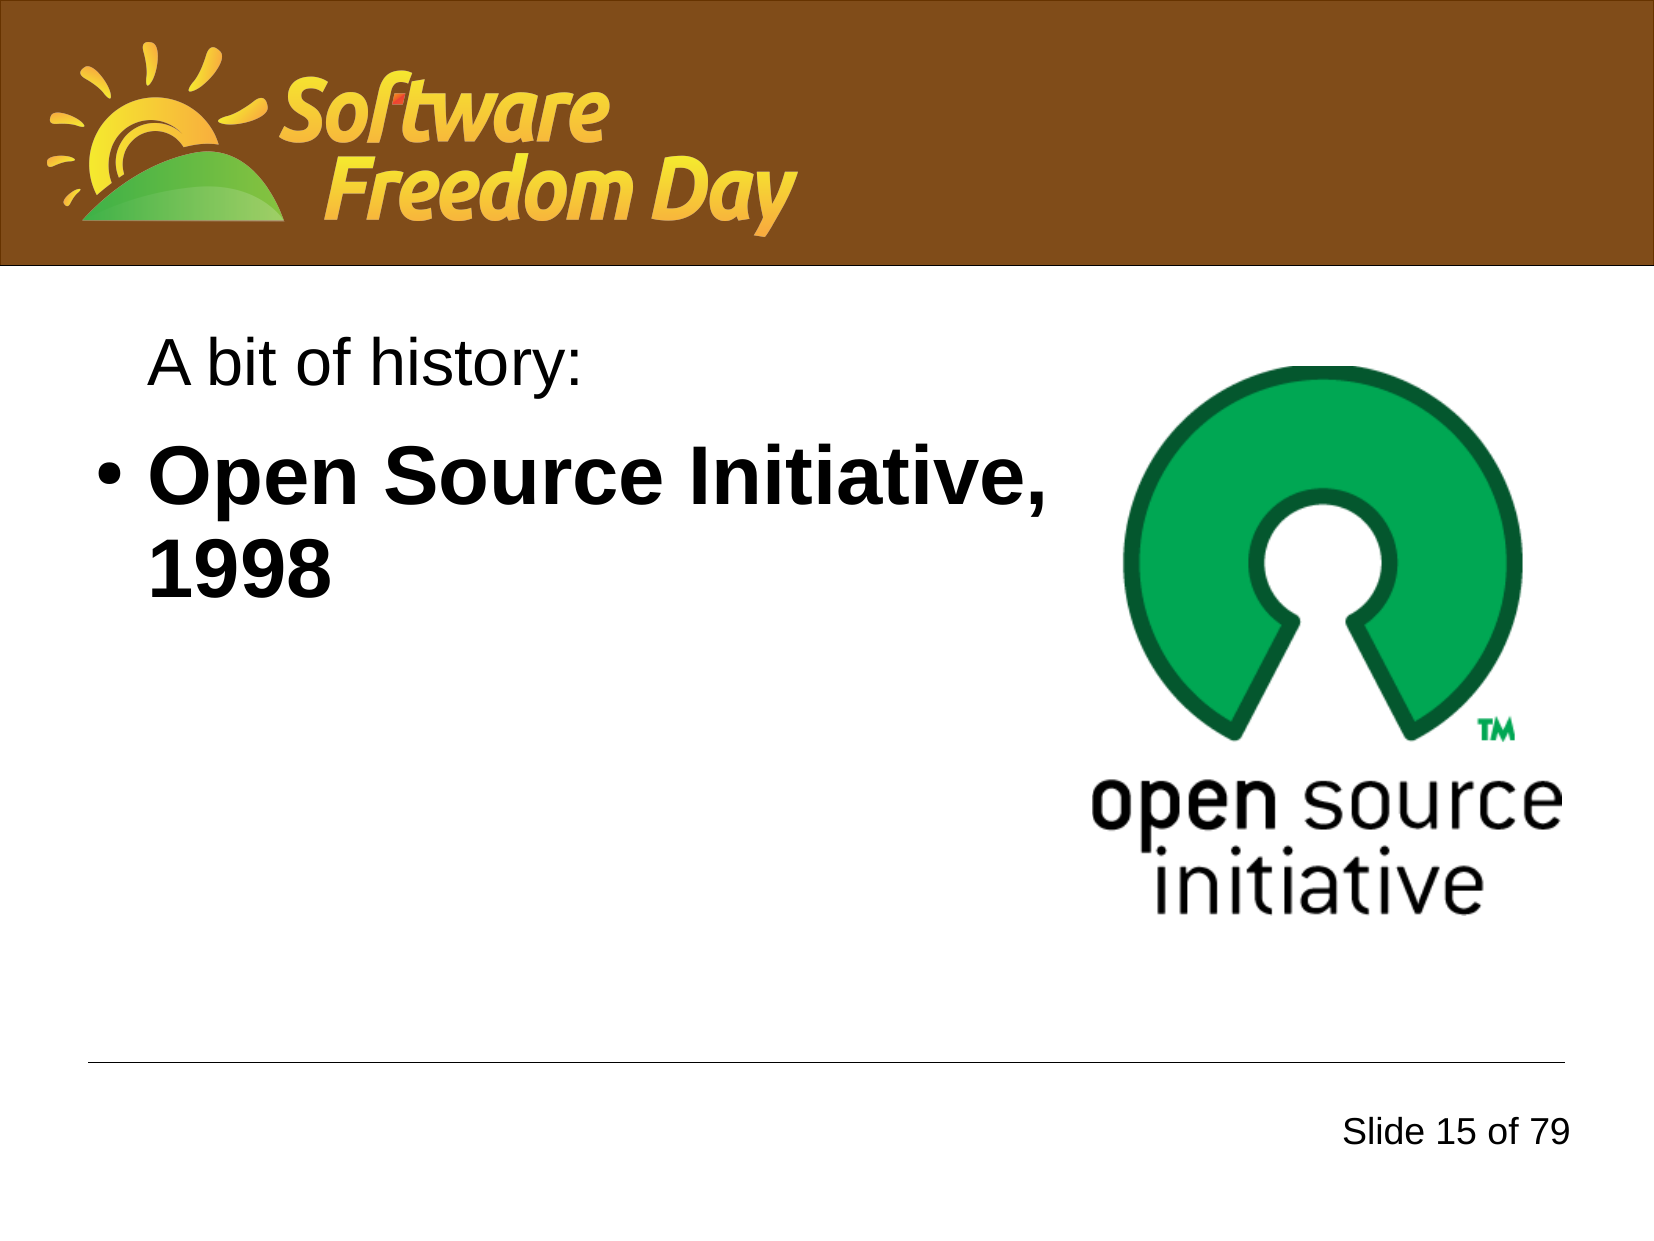

#
A bit of history:
Open Source Initiative, 1998
15